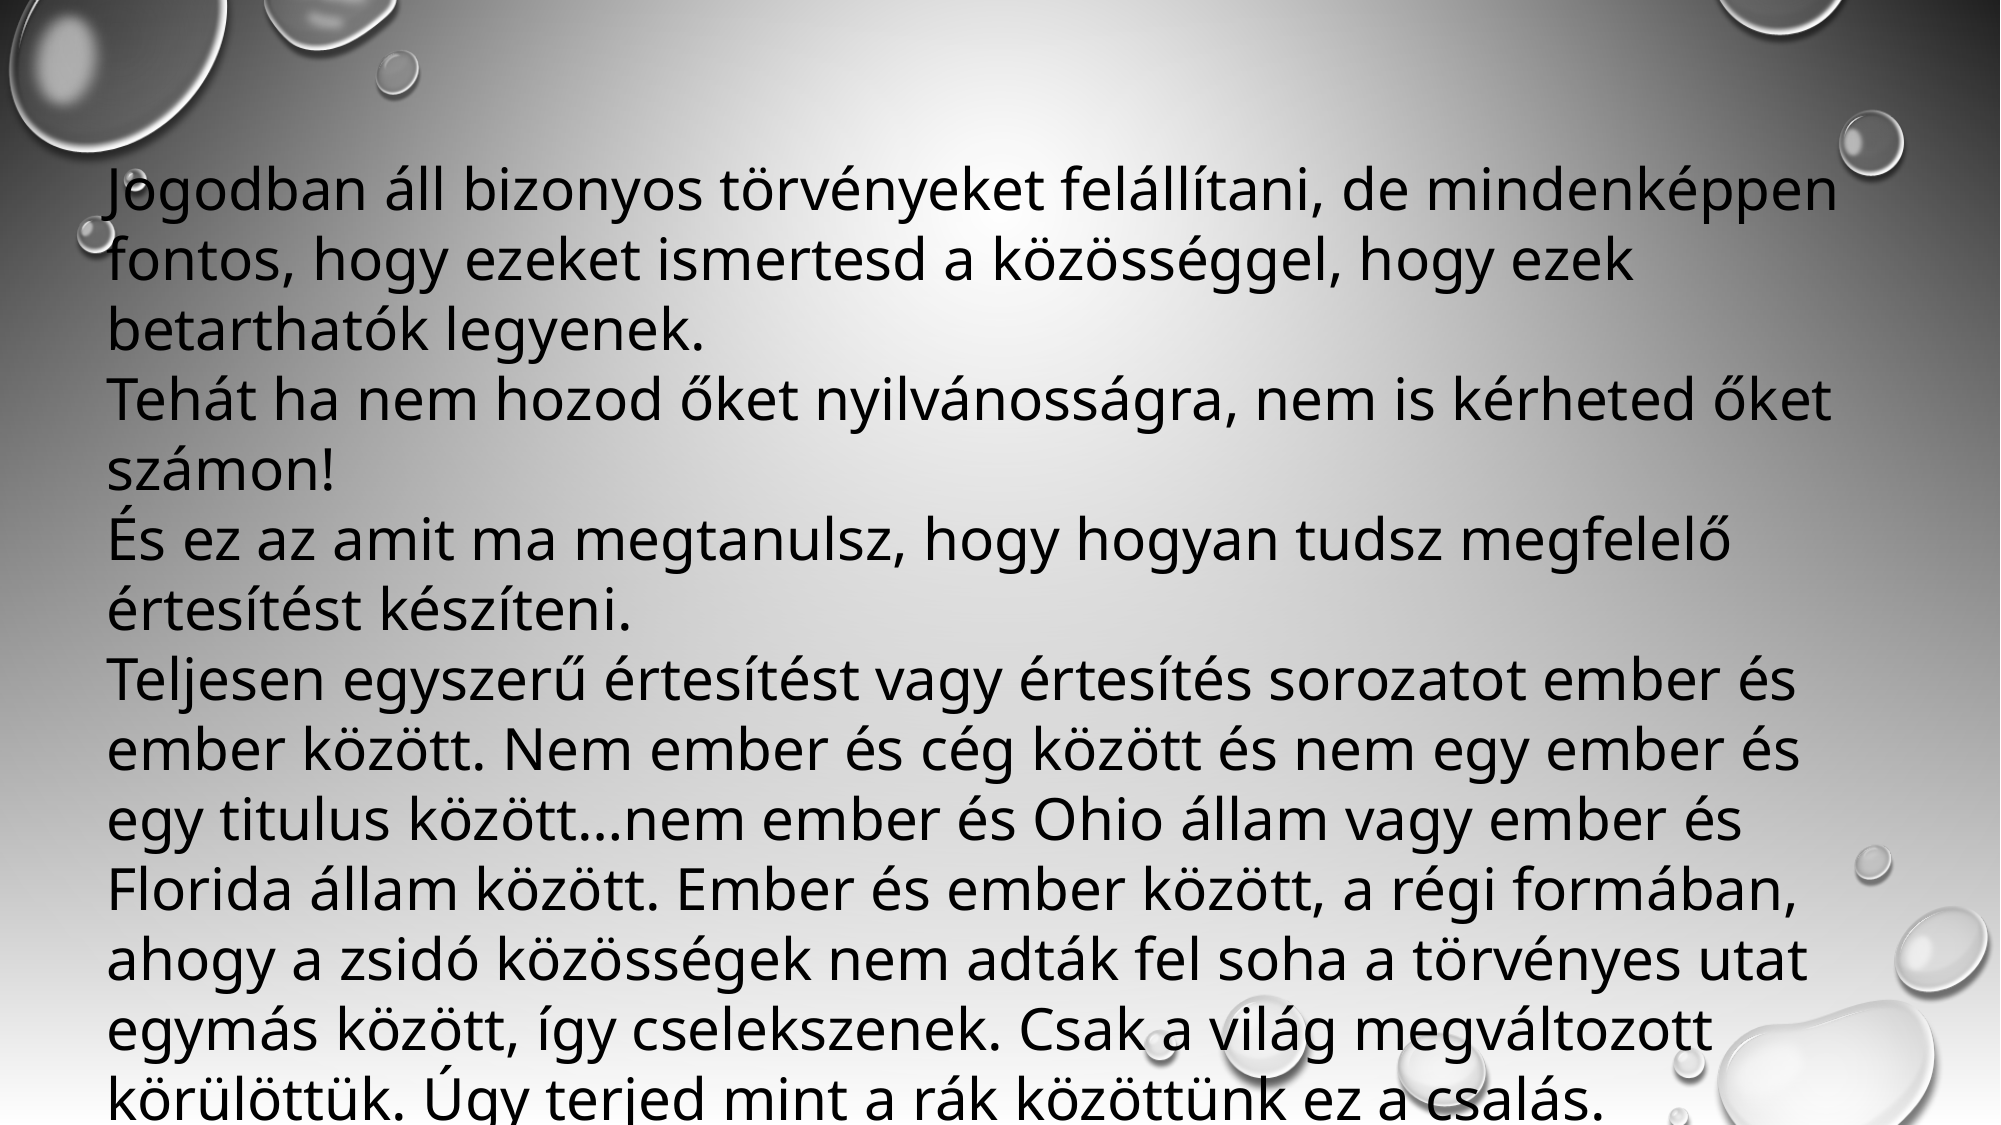

Jogodban áll bizonyos törvényeket felállítani, de mindenképpen fontos, hogy ezeket ismertesd a közösséggel, hogy ezek betarthatók legyenek.
Tehát ha nem hozod őket nyilvánosságra, nem is kérheted őket számon!
És ez az amit ma megtanulsz, hogy hogyan tudsz megfelelő értesítést készíteni.
Teljesen egyszerű értesítést vagy értesítés sorozatot ember és ember között. Nem ember és cég között és nem egy ember és egy titulus között…nem ember és Ohio állam vagy ember és Florida állam között. Ember és ember között, a régi formában, ahogy a zsidó közösségek nem adták fel soha a törvényes utat egymás között, így cselekszenek. Csak a világ megváltozott körülöttük. Úgy terjed mint a rák közöttünk ez a csalás.